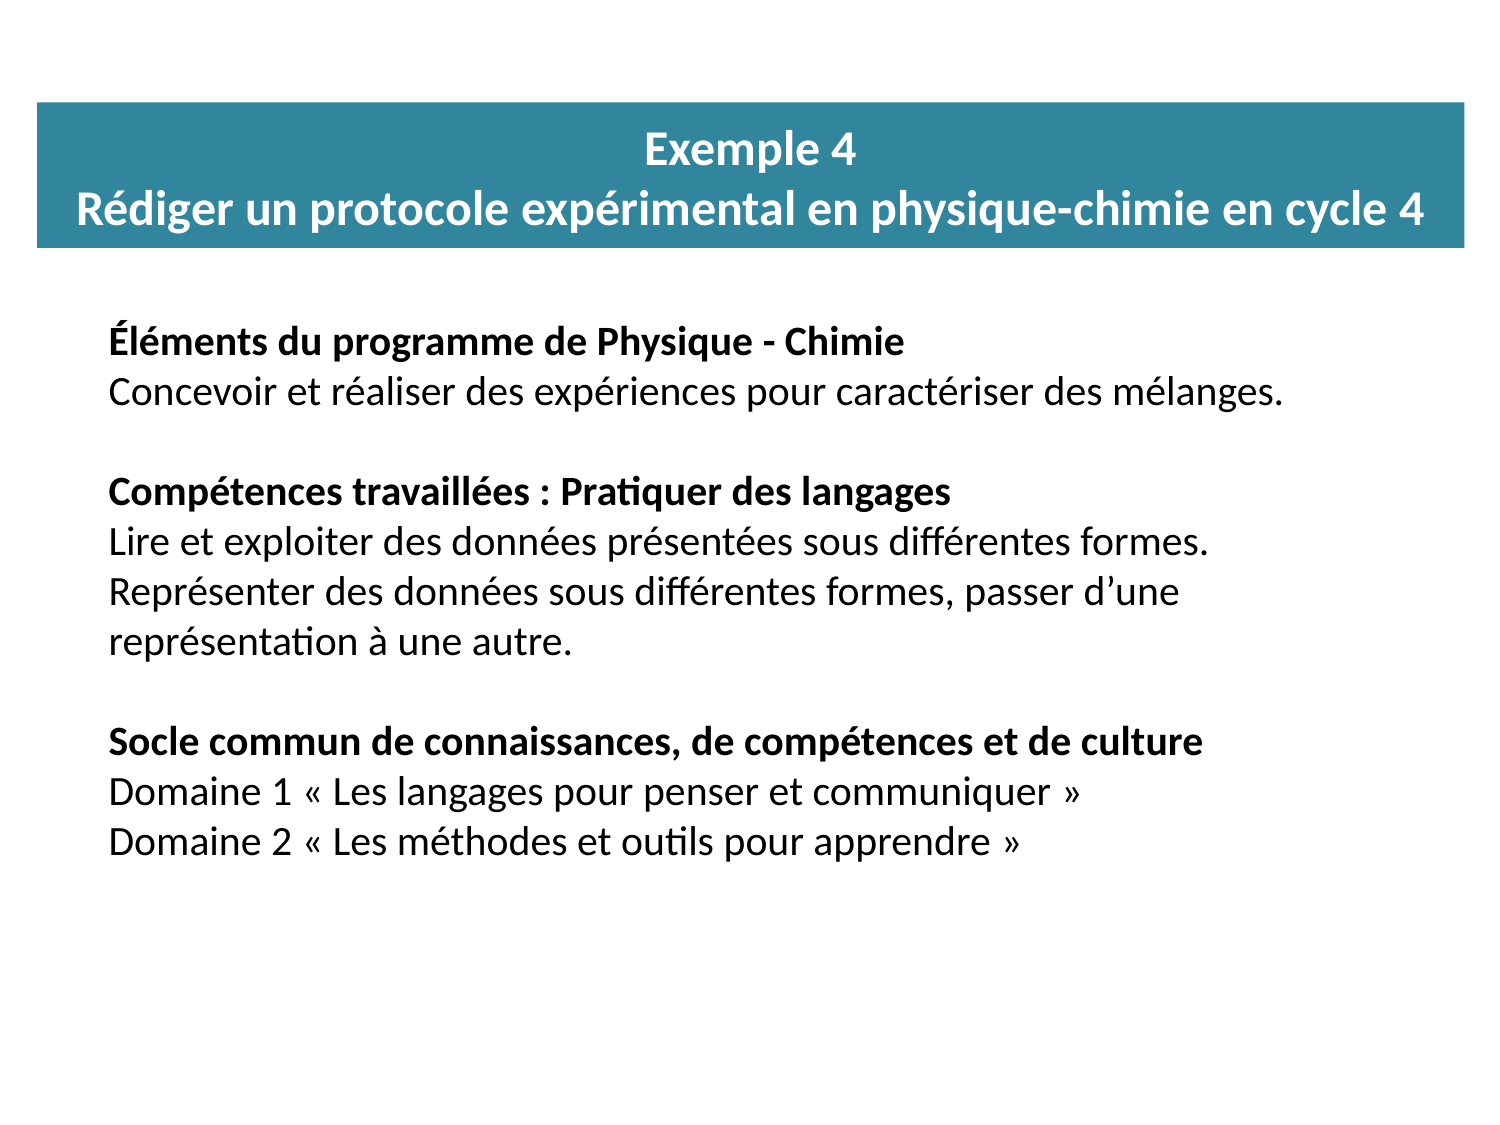

Exemple 4
Rédiger un protocole expérimental en physique-chimie en cycle 4
Éléments du programme de Physique - Chimie
Concevoir et réaliser des expériences pour caractériser des mélanges.
Compétences travaillées : Pratiquer des langages
Lire et exploiter des données présentées sous différentes formes.
Représenter des données sous différentes formes, passer d’une représentation à une autre.
Socle commun de connaissances, de compétences et de culture
Domaine 1 « Les langages pour penser et communiquer »
Domaine 2 « Les méthodes et outils pour apprendre »